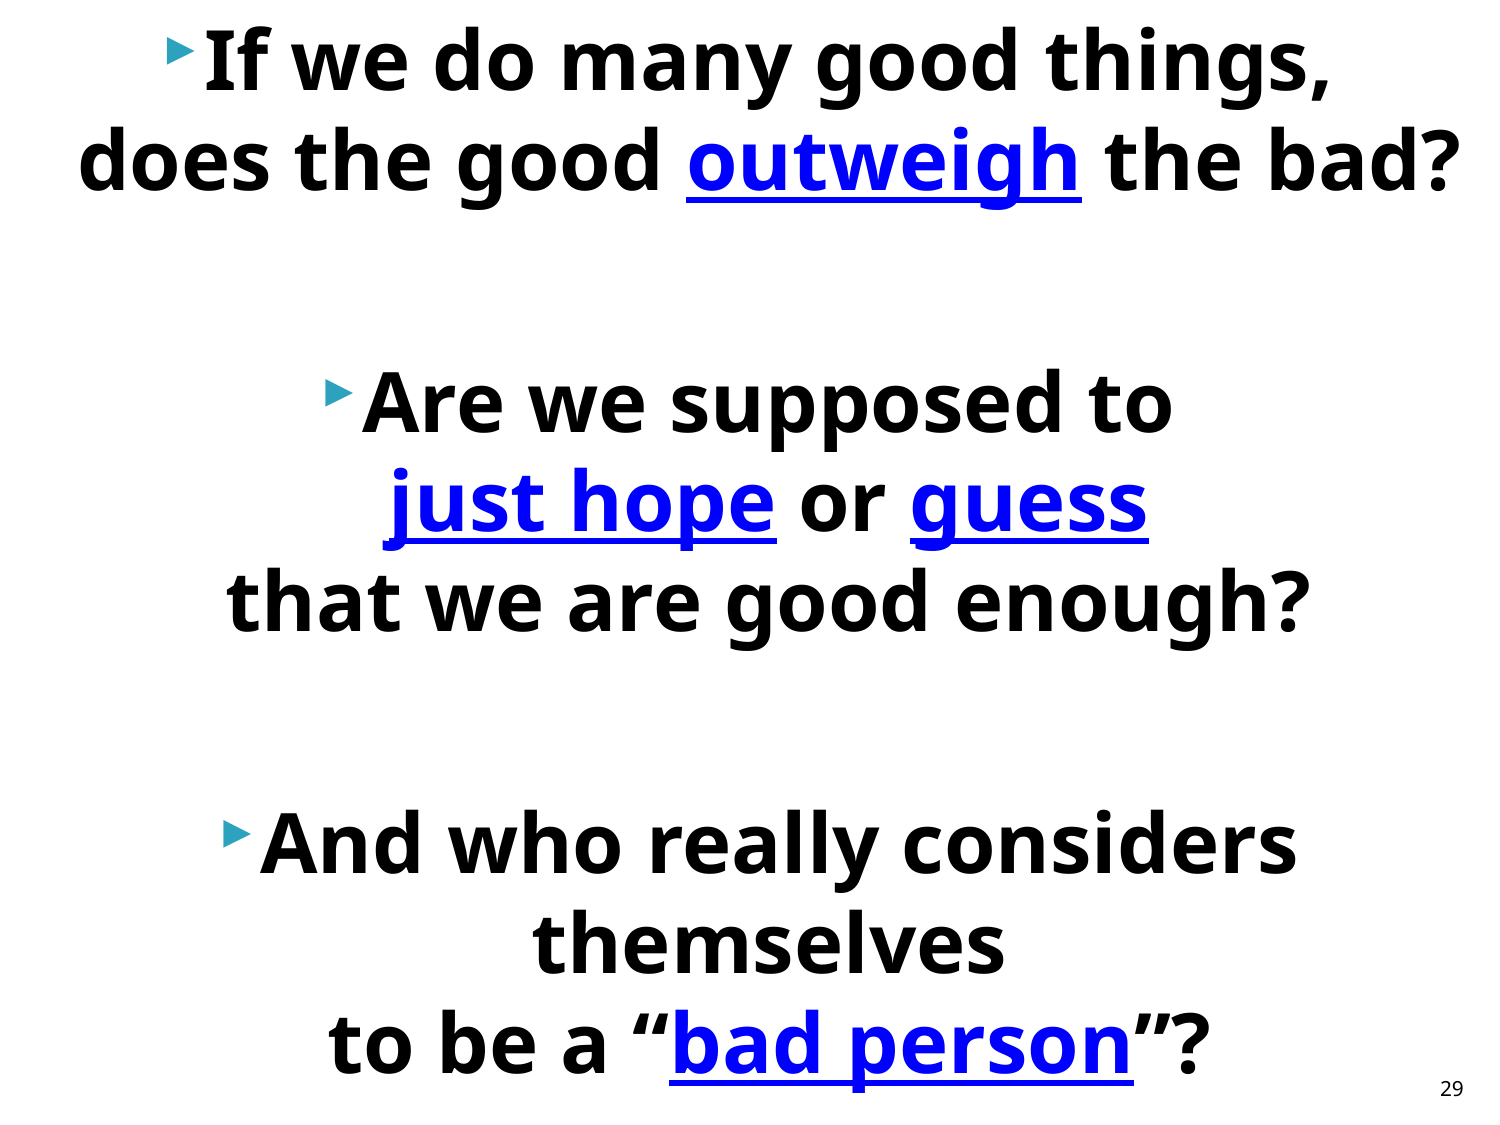

# If we do many good things, does the good outweigh the bad?
Are we supposed to
just hope or guess
that we are good enough?
And who really considers themselves
to be a “bad person”?